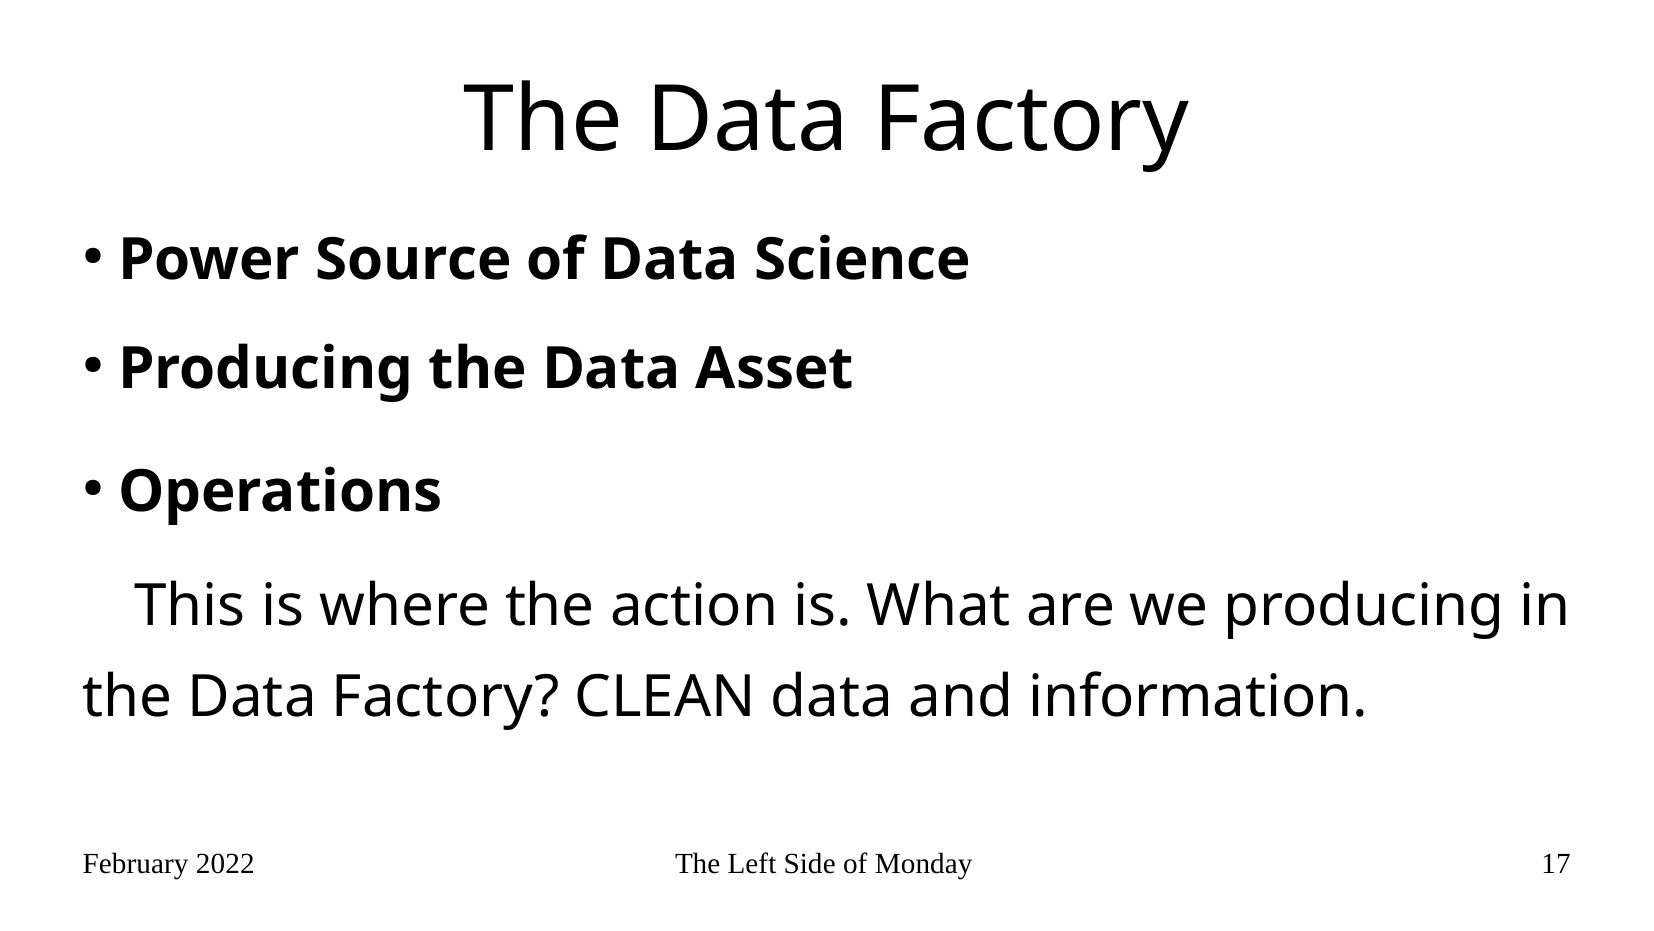

# The Data Factory
Power Source of Data Science
Producing the Data Asset
Operations
This is where the action is. What are we producing in the Data Factory? CLEAN data and information.
February 2022
The Left Side of Monday
17